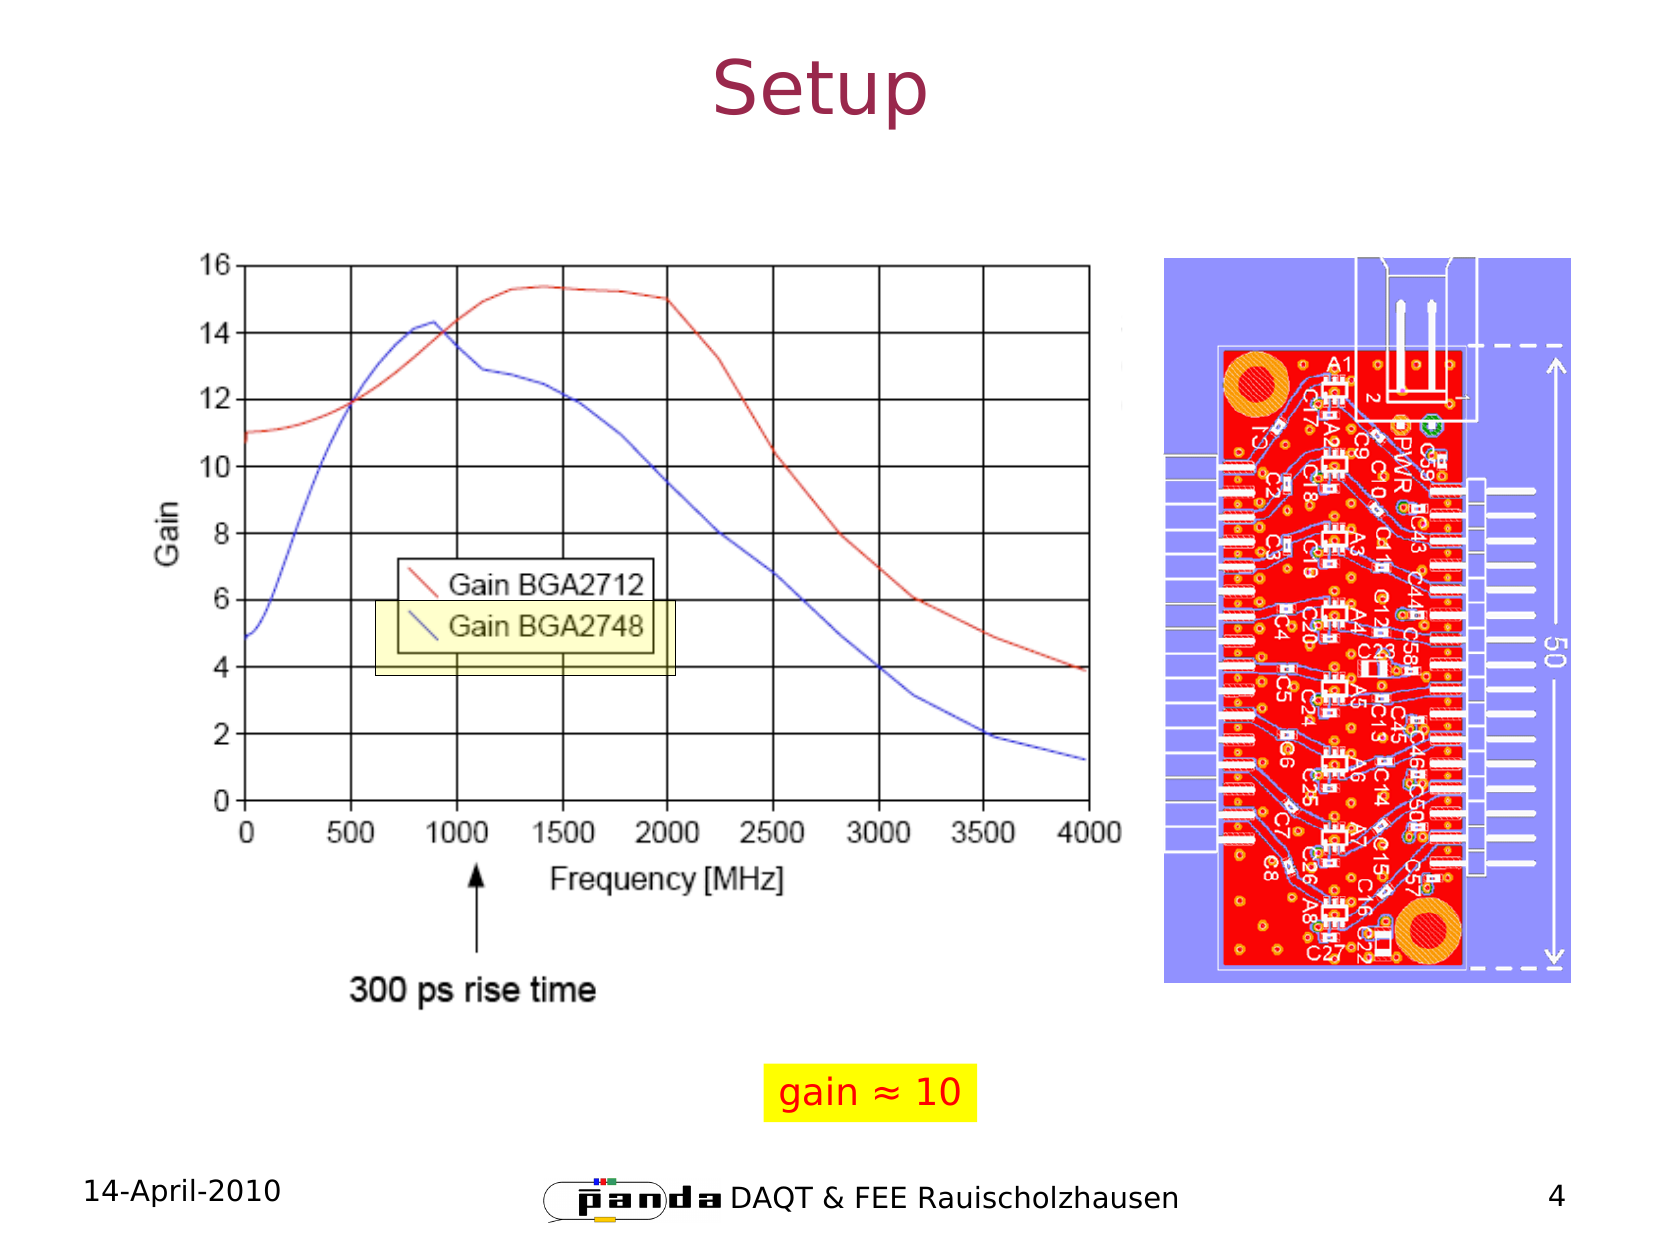

# Setup
gain ≈ 10
14-April-2010
4
DAQT & FEE Rauischolzhausen